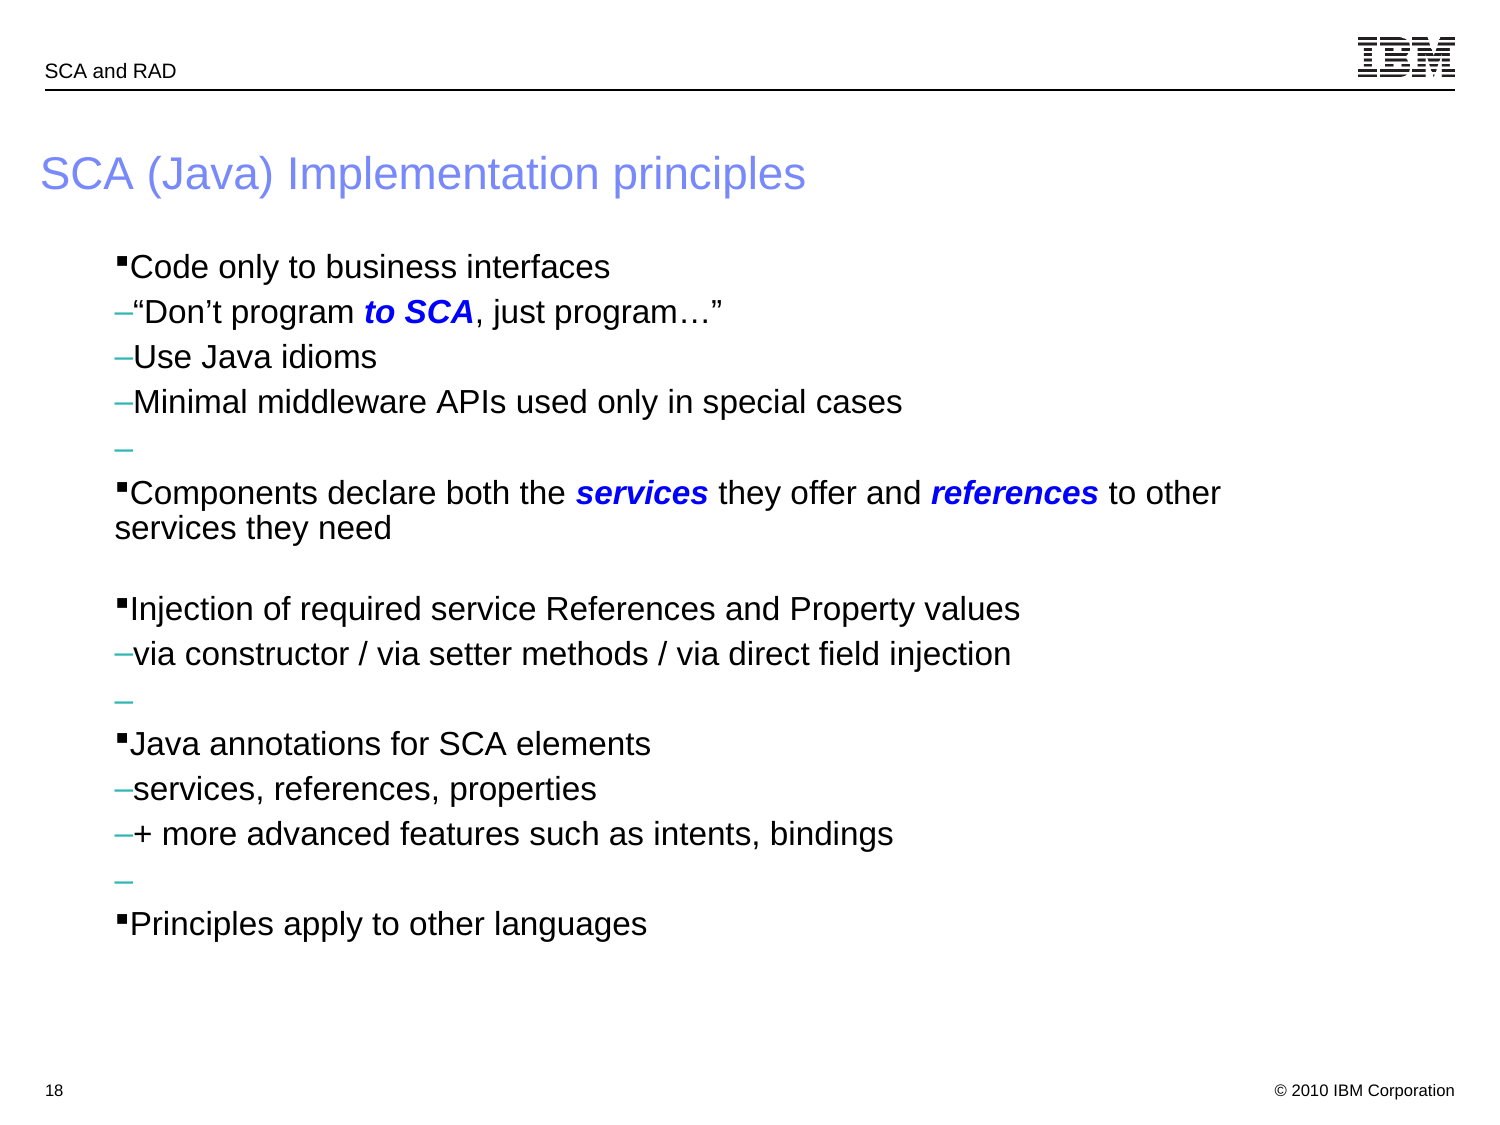

# SCA (Java) Implementation principles
Code only to business interfaces
“Don’t program to SCA, just program…”
Use Java idioms
Minimal middleware APIs used only in special cases
Components declare both the services they offer and references to other services they need
Injection of required service References and Property values
via constructor / via setter methods / via direct field injection
Java annotations for SCA elements
services, references, properties
+ more advanced features such as intents, bindings
Principles apply to other languages
18